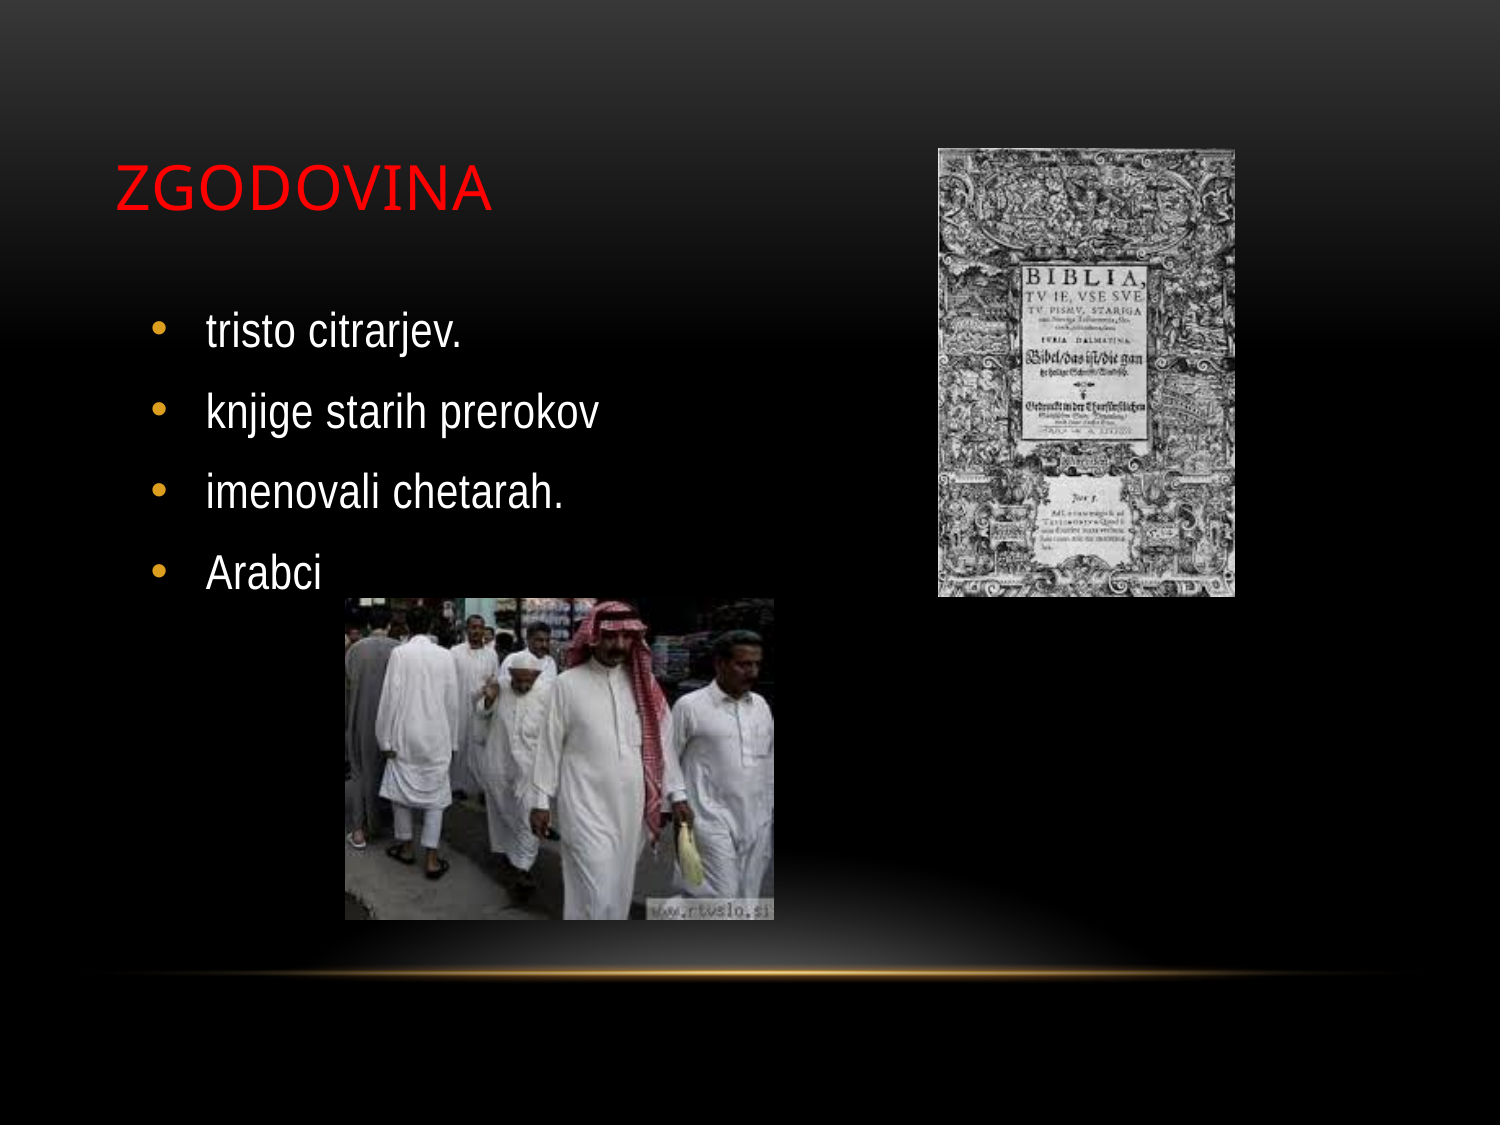

# ZGODOVINA
tristo citrarjev.
knjige starih prerokov
imenovali chetarah.
Arabci